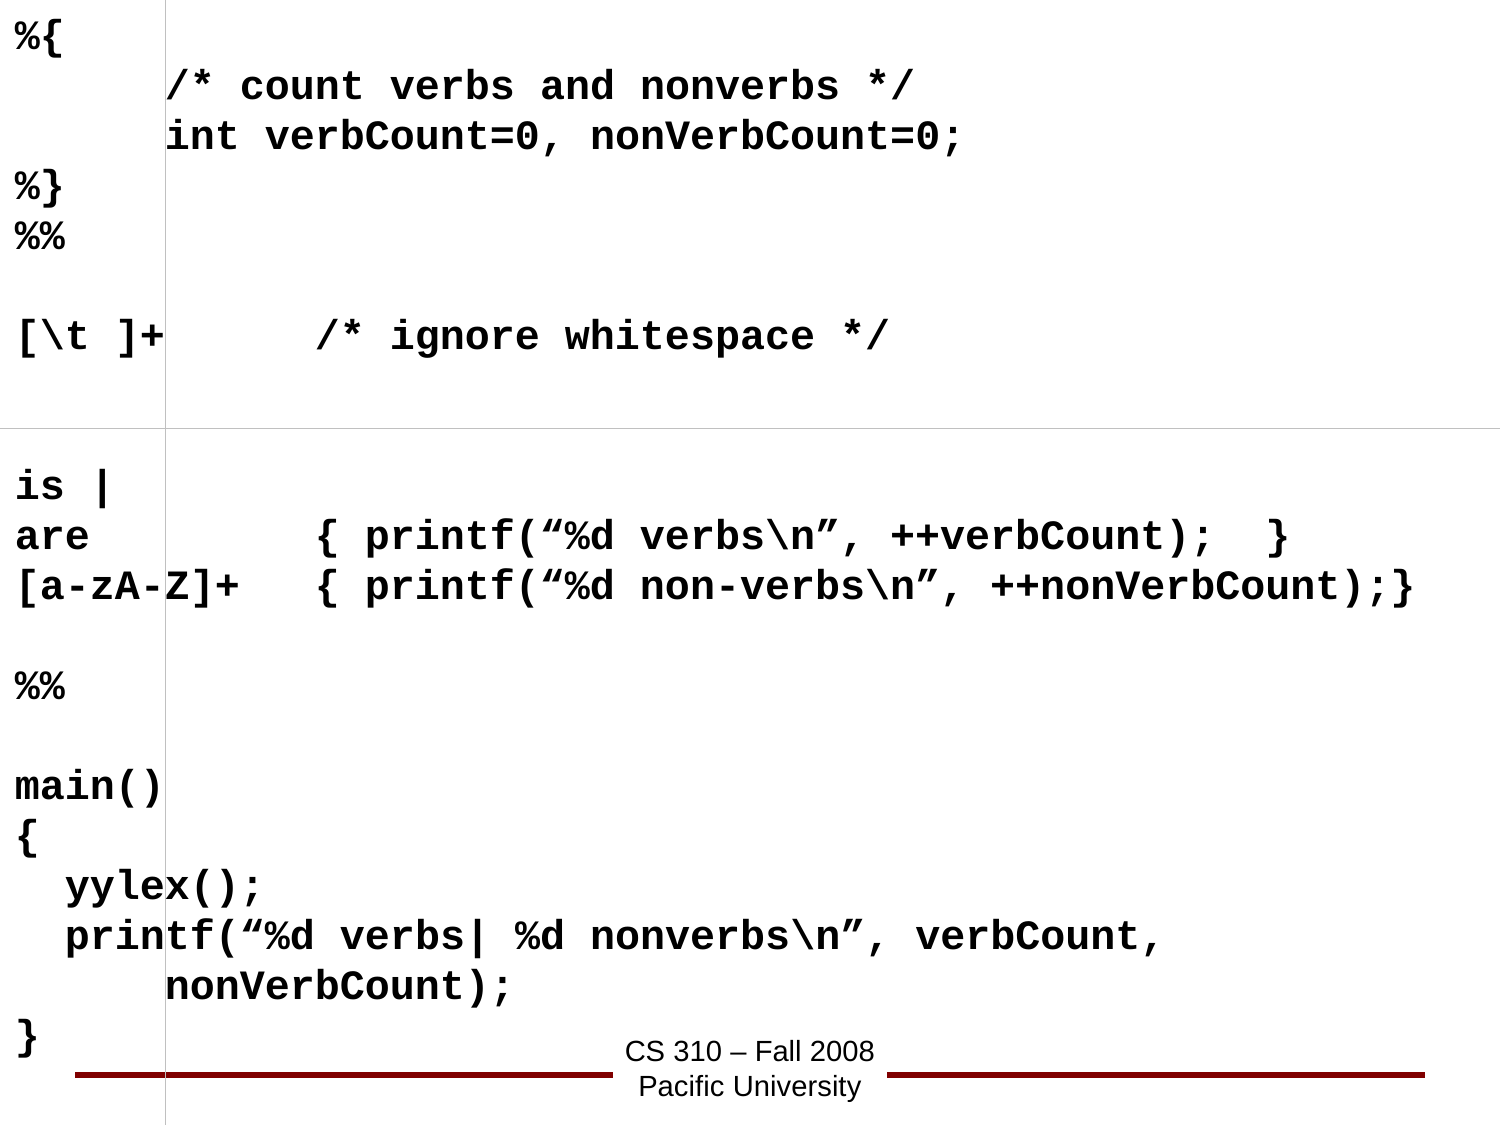

%{
	/* count verbs and nonverbs */
	int verbCount=0, nonVerbCount=0;
%}
%%
[\t ]+	/* ignore whitespace */
is |
are		{ printf(“%d verbs\n”, ++verbCount); }
[a-zA-Z]+ 	{ printf(“%d non-verbs\n”, ++nonVerbCount);}
%%
main()
{
 yylex();
 printf(“%d verbs| %d nonverbs\n”, verbCount,
	nonVerbCount);
}